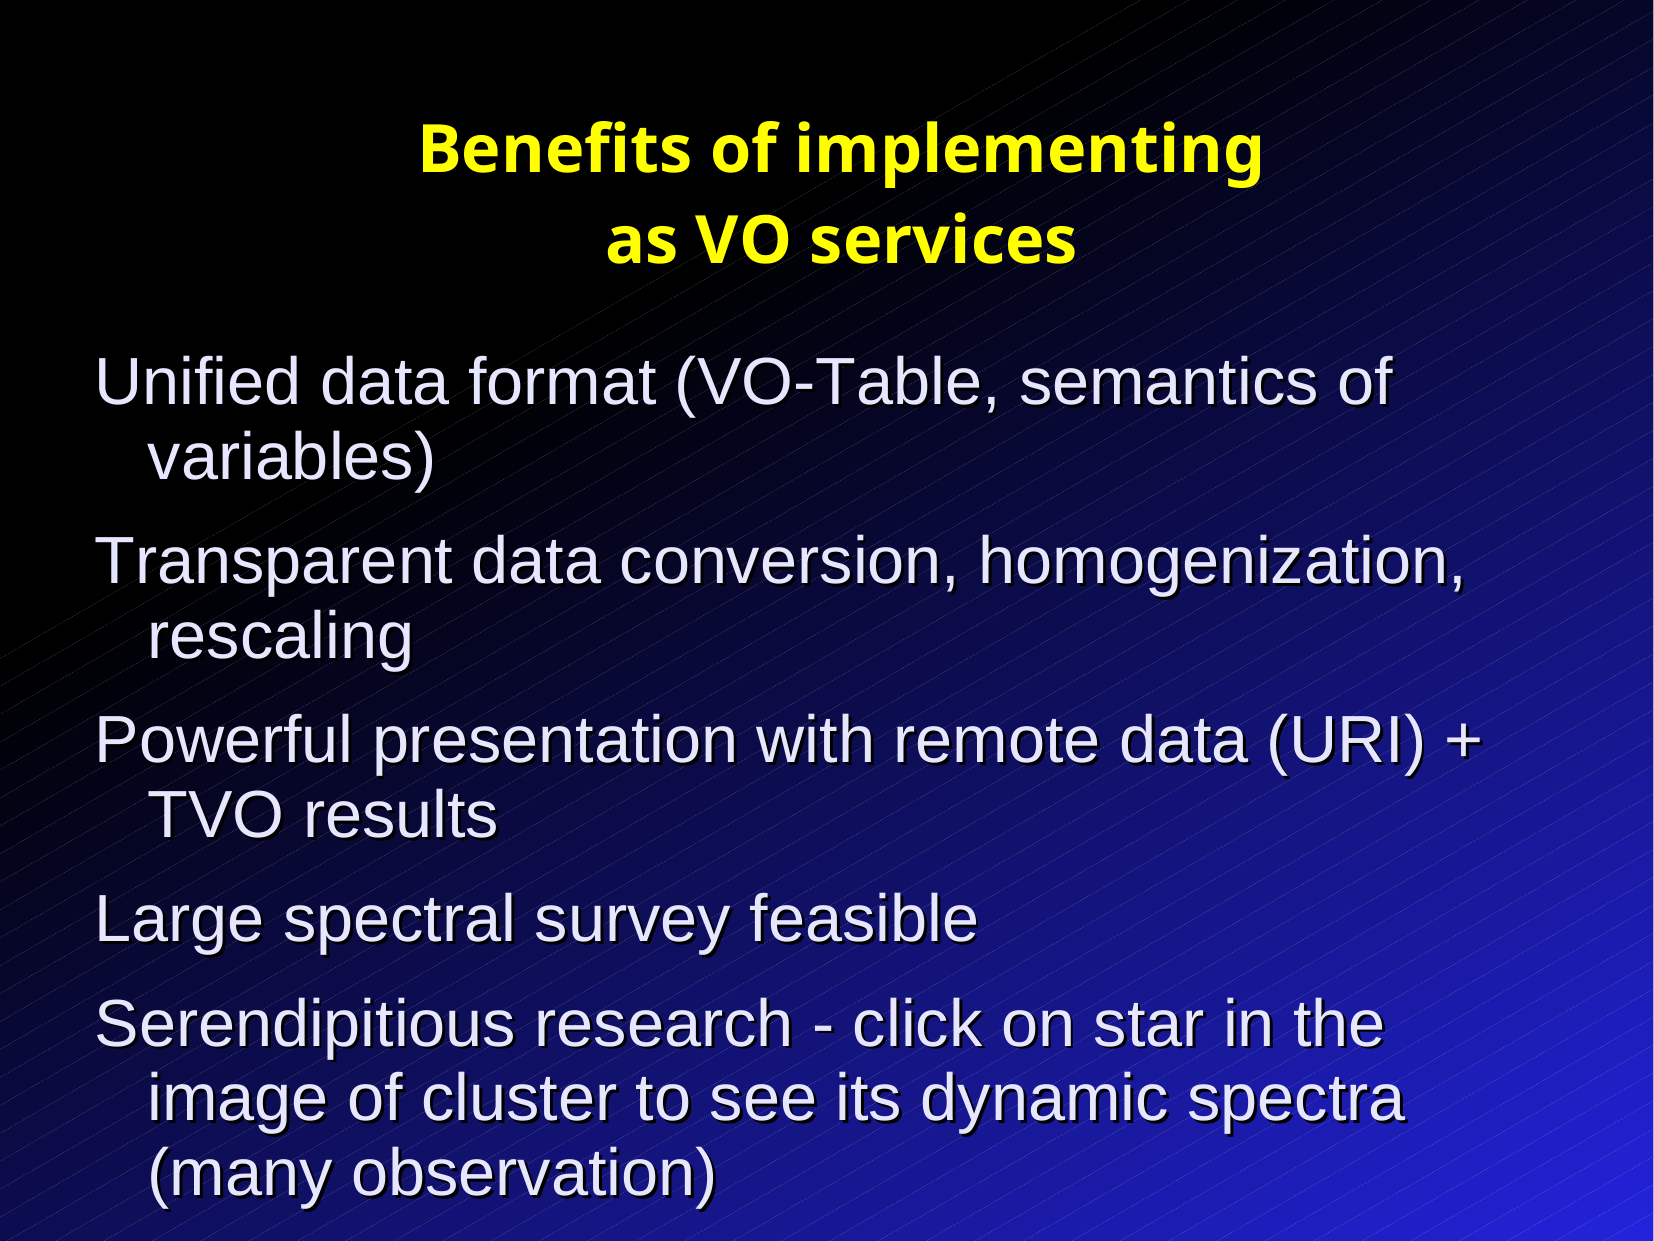

# Benefits of implementing as VO services
Unified data format (VO-Table, semantics of variables)
Transparent data conversion, homogenization, rescaling
Powerful presentation with remote data (URI) + TVO results
Large spectral survey feasible
Serendipitious research - click on star in the image of cluster to see its dynamic spectra (many observation)